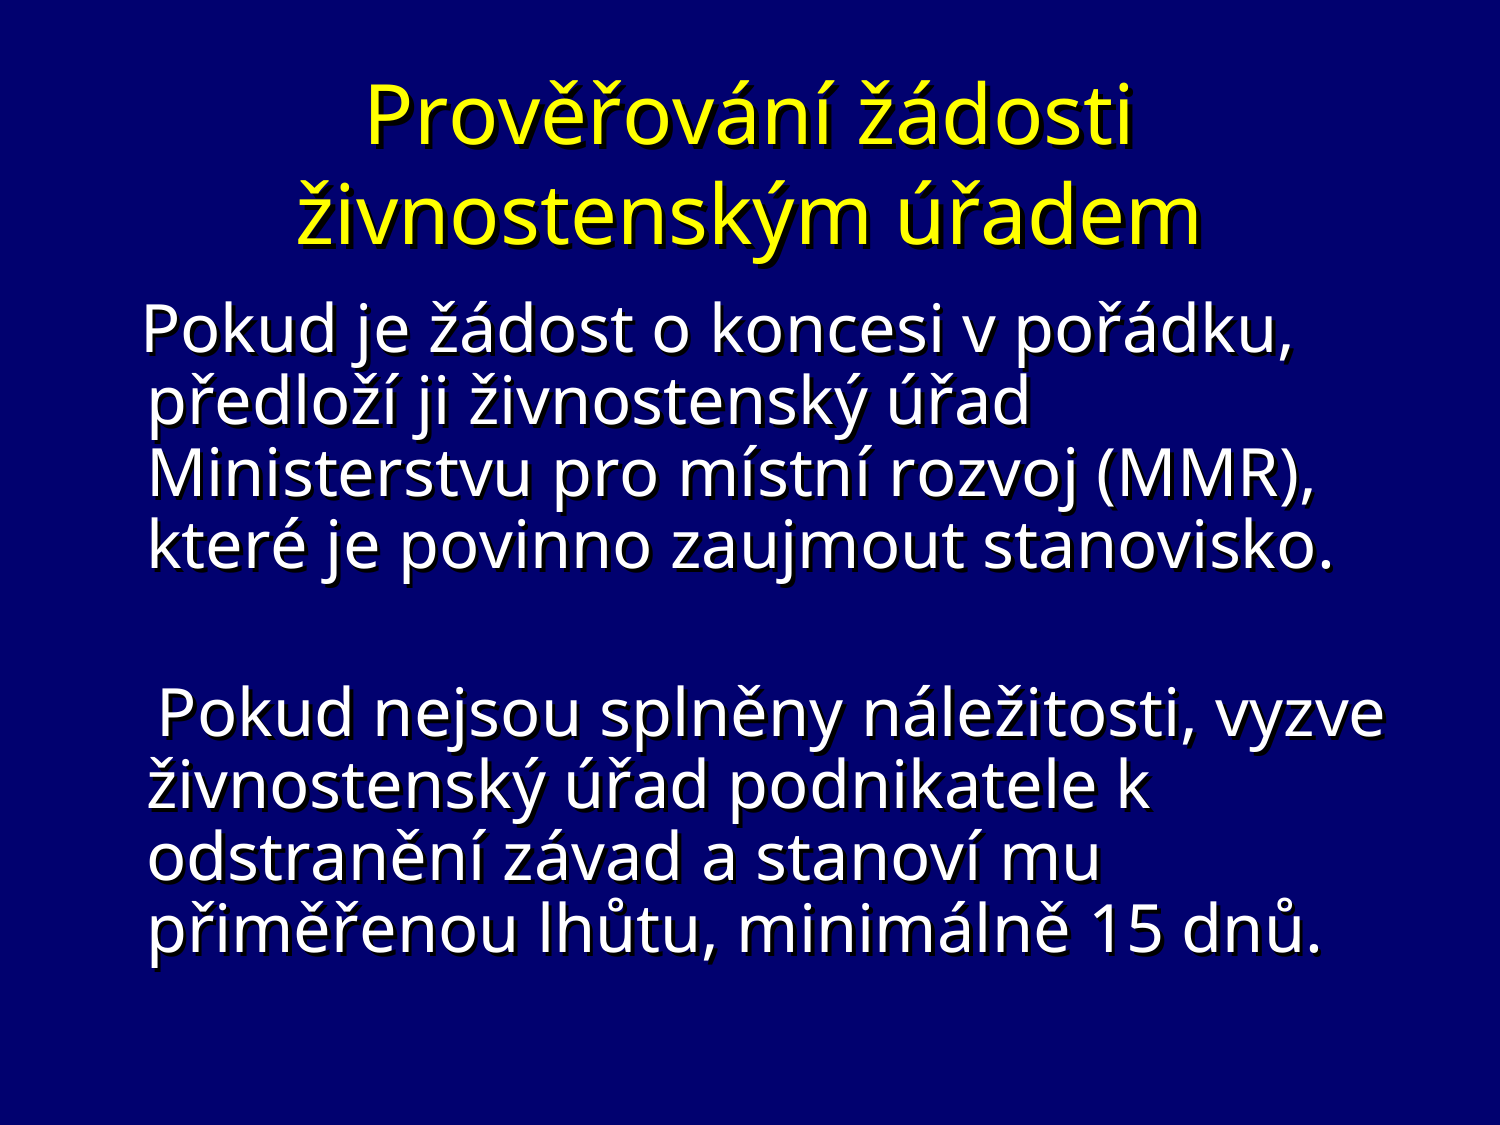

# Prověřování žádosti živnostenským úřadem
 Pokud je žádost o koncesi v pořádku, předloží ji živnostenský úřad Ministerstvu pro místní rozvoj (MMR), které je povinno zaujmout stanovisko.
 Pokud nejsou splněny náležitosti, vyzve živnostenský úřad podnikatele k odstranění závad a stanoví mu přiměřenou lhůtu, minimálně 15 dnů.